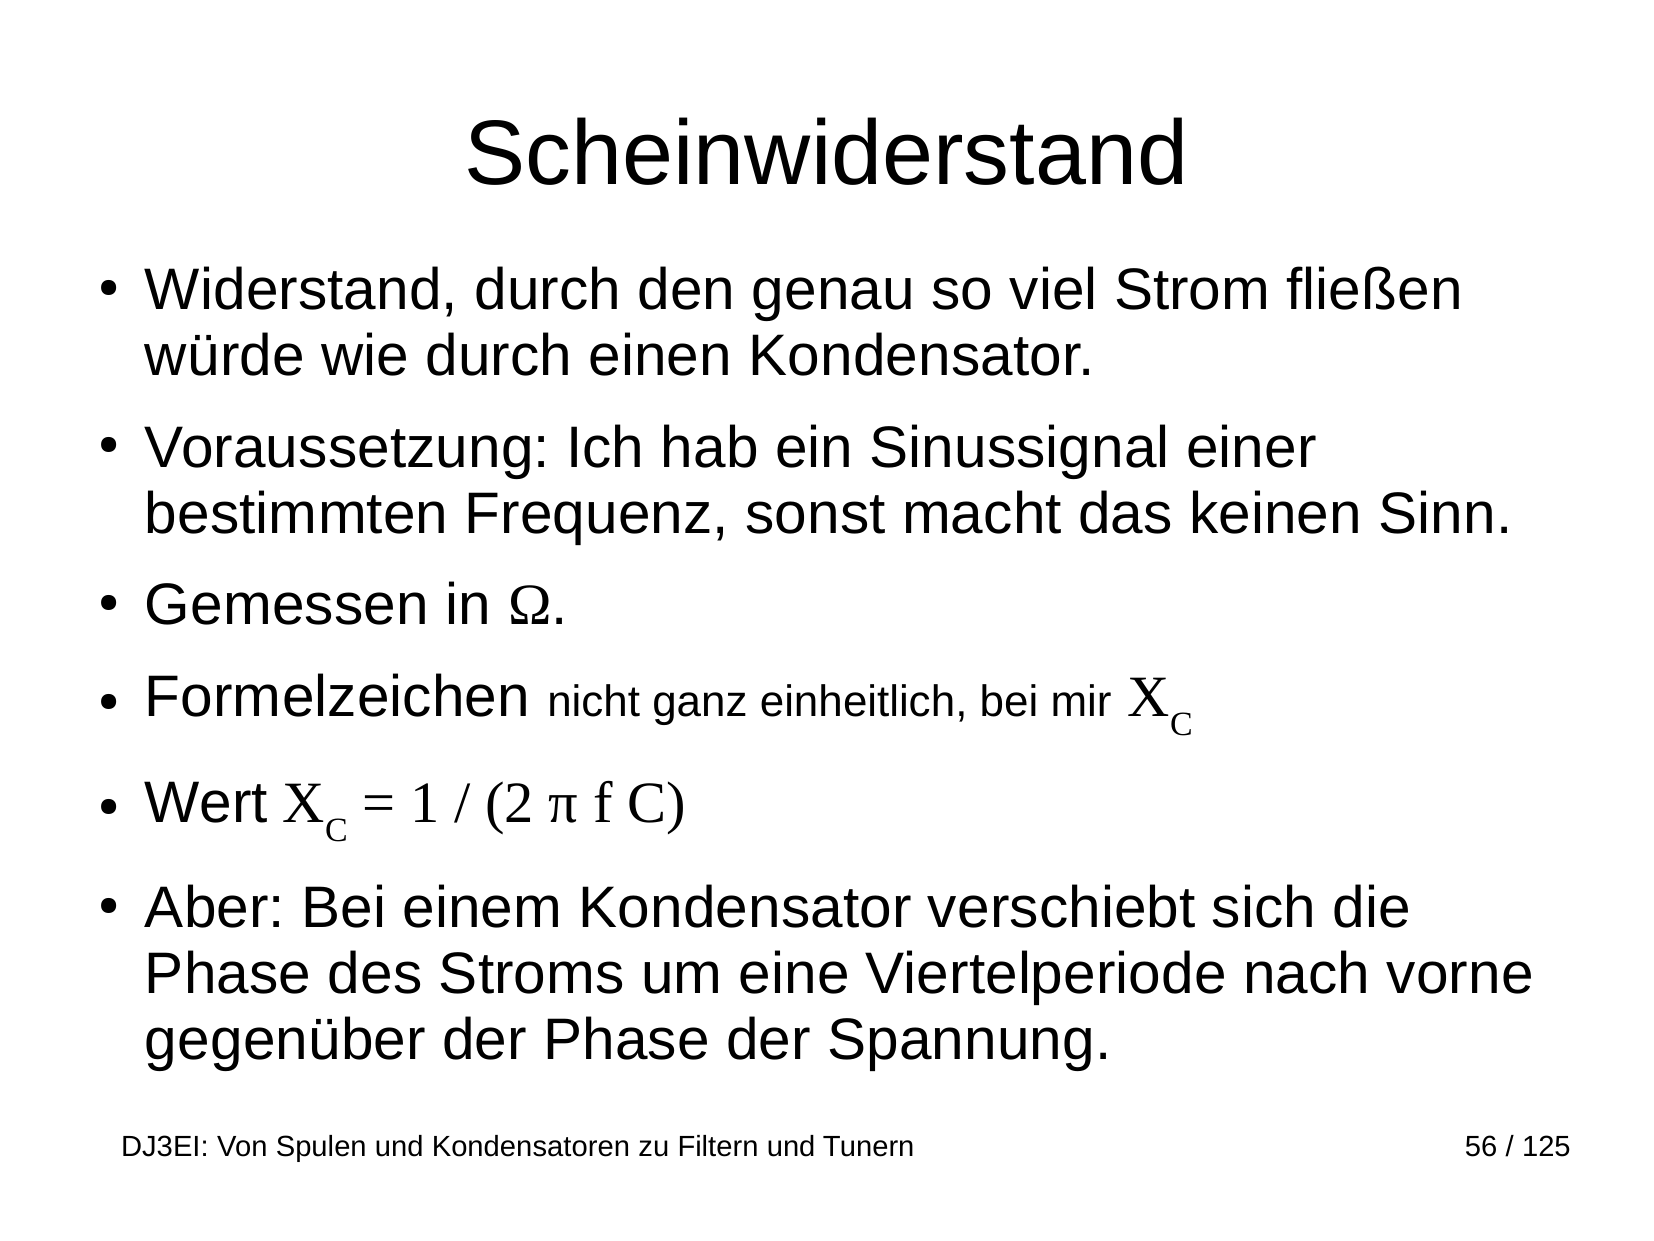

# Scheinwiderstand
Widerstand, durch den genau so viel Strom fließen würde wie durch einen Kondensator.
Voraussetzung: Ich hab ein Sinussignal einer bestimmten Frequenz, sonst macht das keinen Sinn.
Gemessen in Ω.
Formelzeichen nicht ganz einheitlich, bei mir XC
Wert XC = 1 / (2 π f C)
Aber: Bei einem Kondensator verschiebt sich die Phase des Stroms um eine Viertelperiode nach vorne gegenüber der Phase der Spannung.